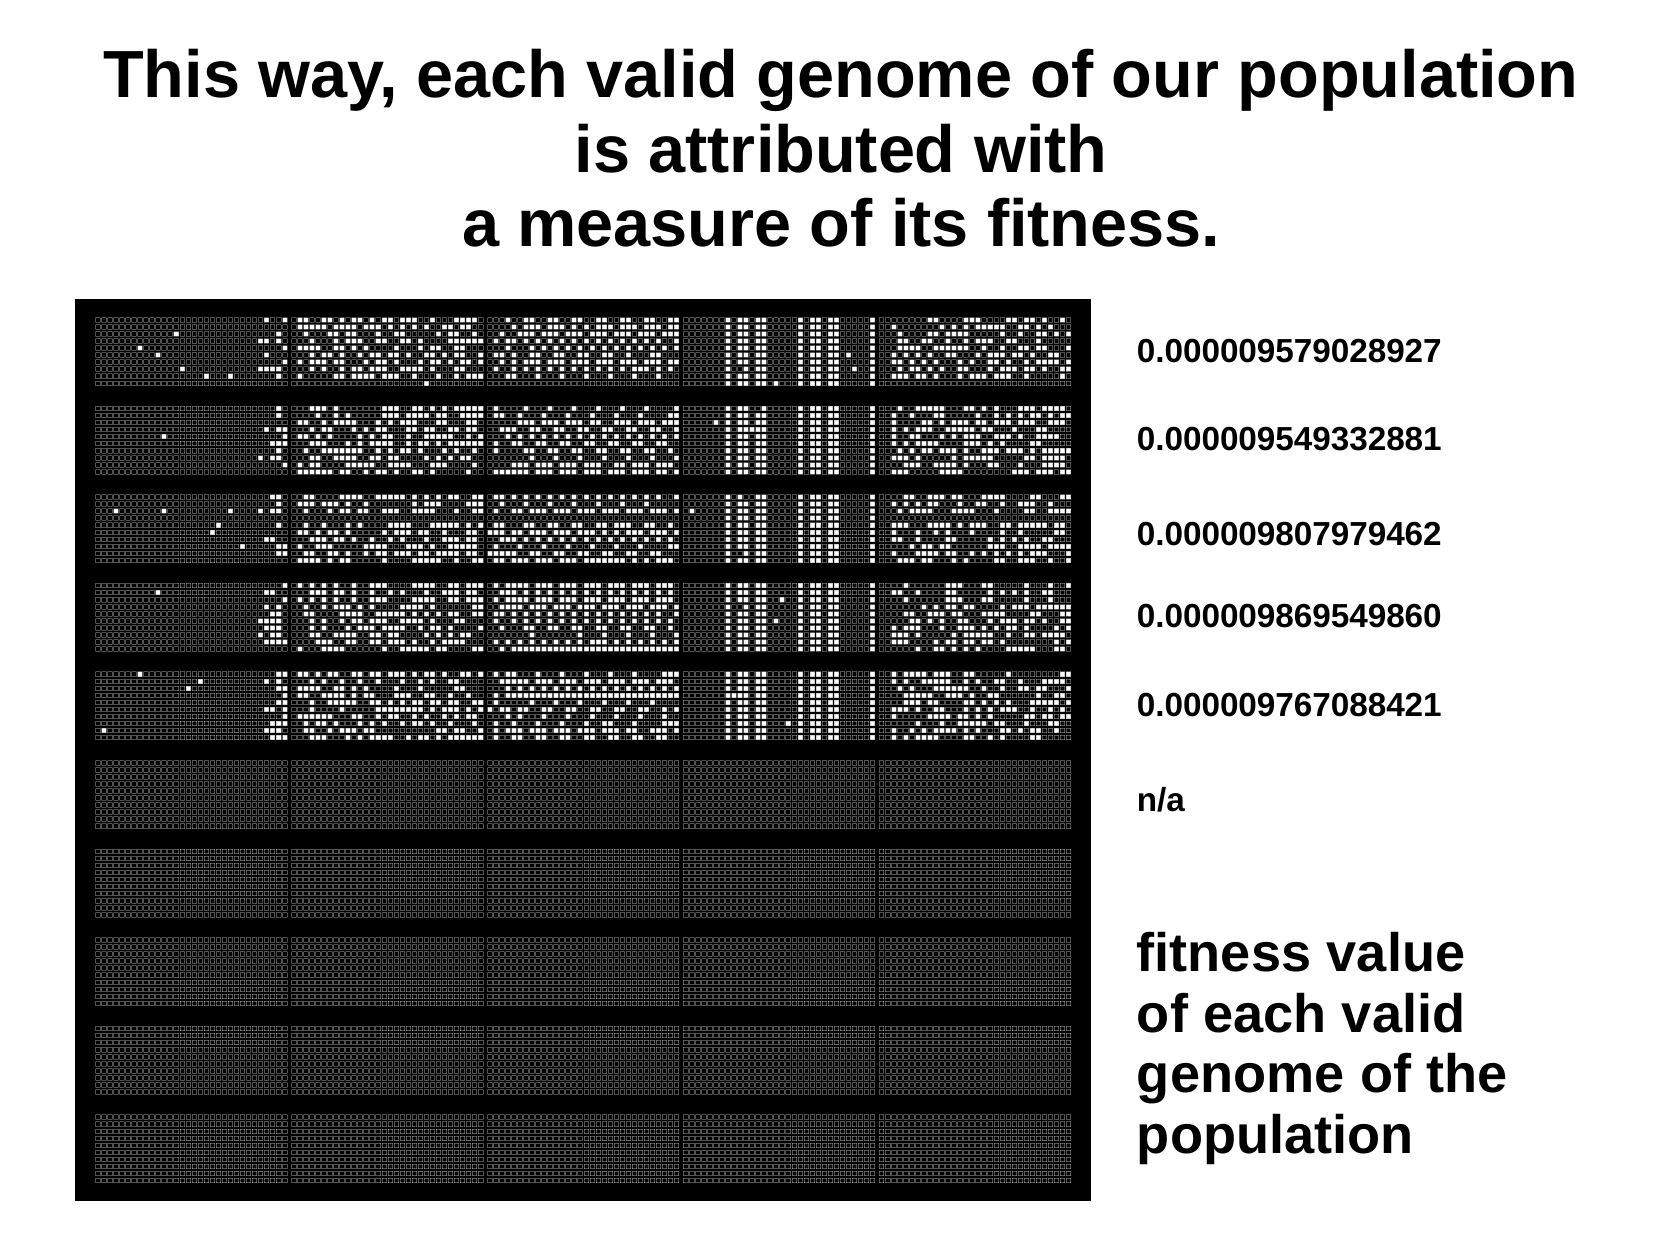

This way, each valid genome of our population
is attributed with
a measure of its fitness.
0.000009579028927
0.000009549332881
0.000009807979462
0.000009869549860
0.000009767088421
n/a
fitness value
of each valid
genome of the
population